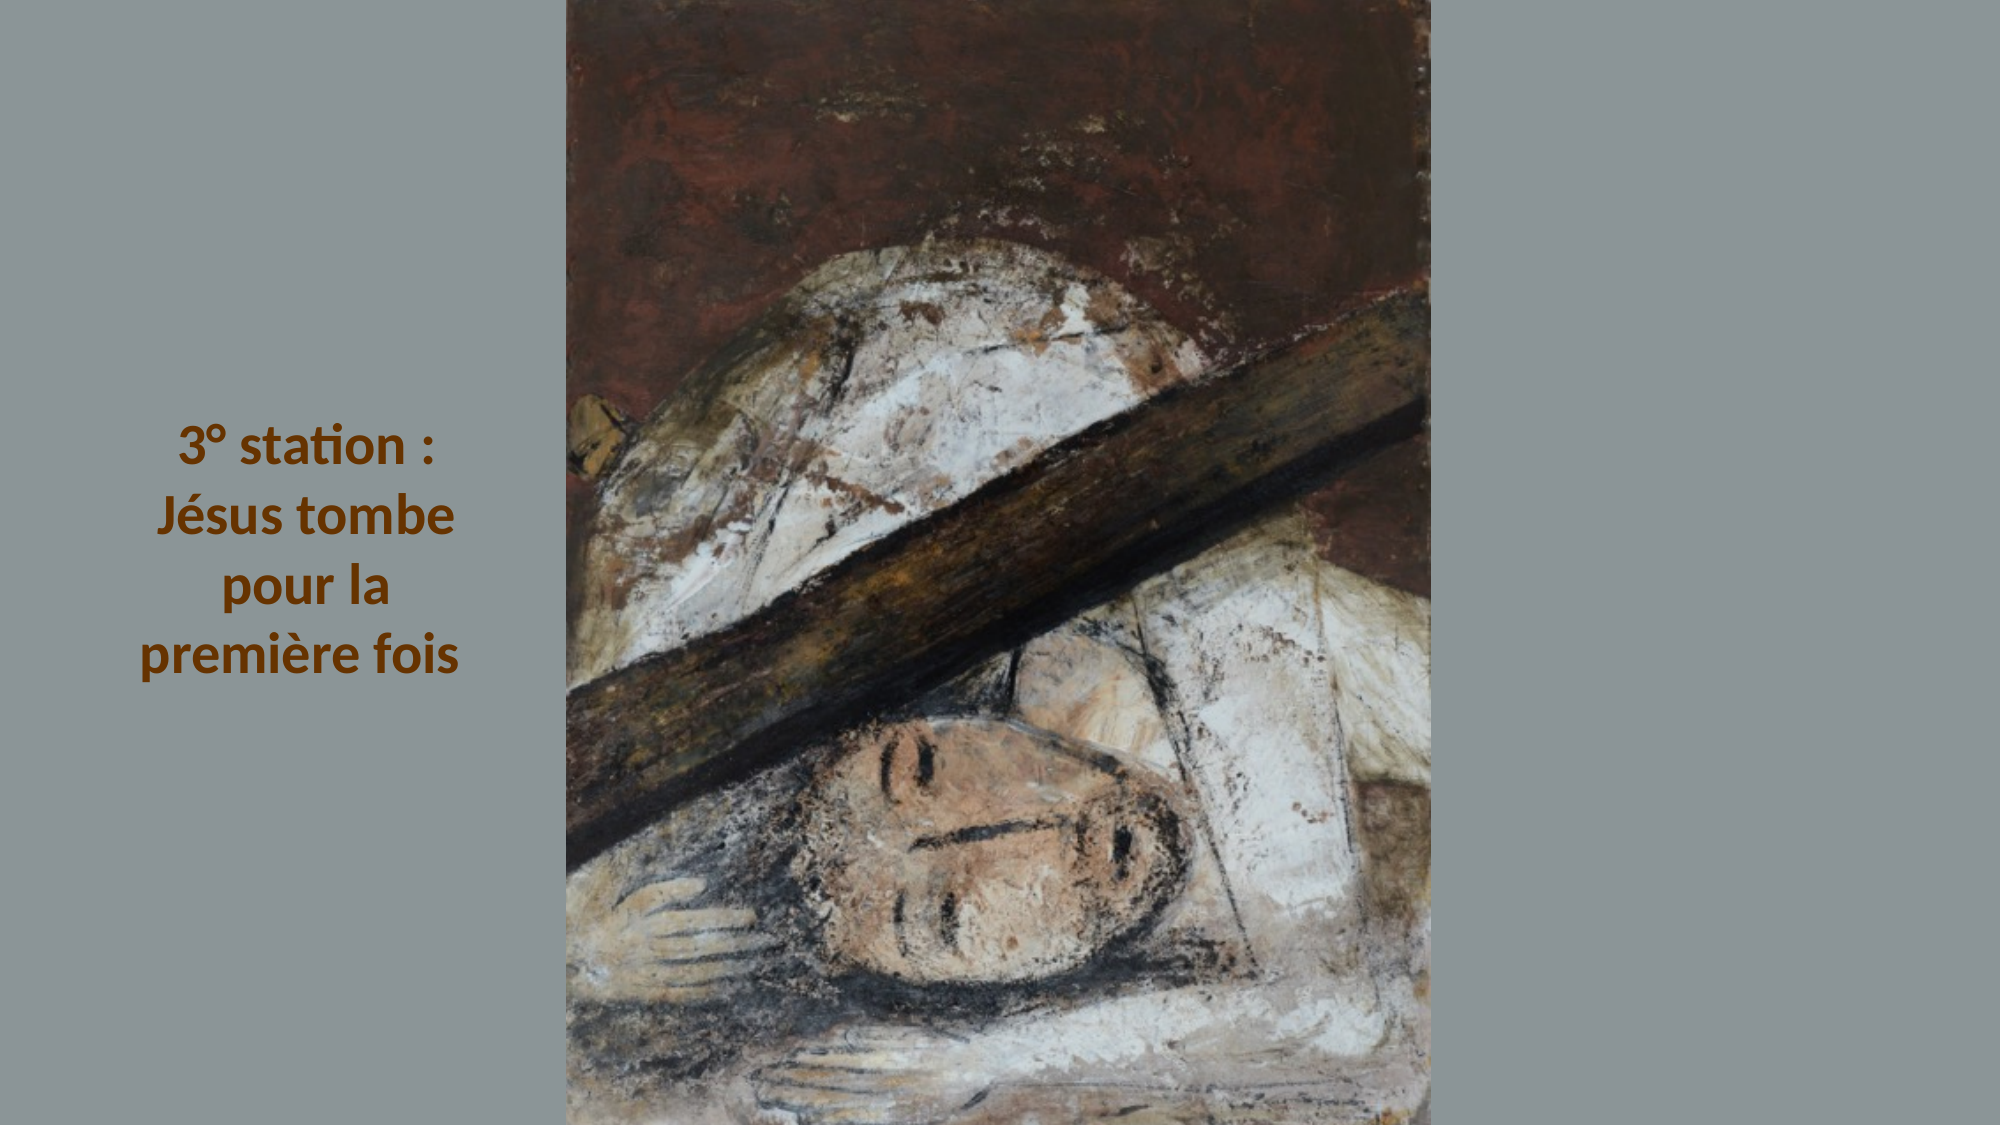

3° station : Jésus tombe pour la première fois